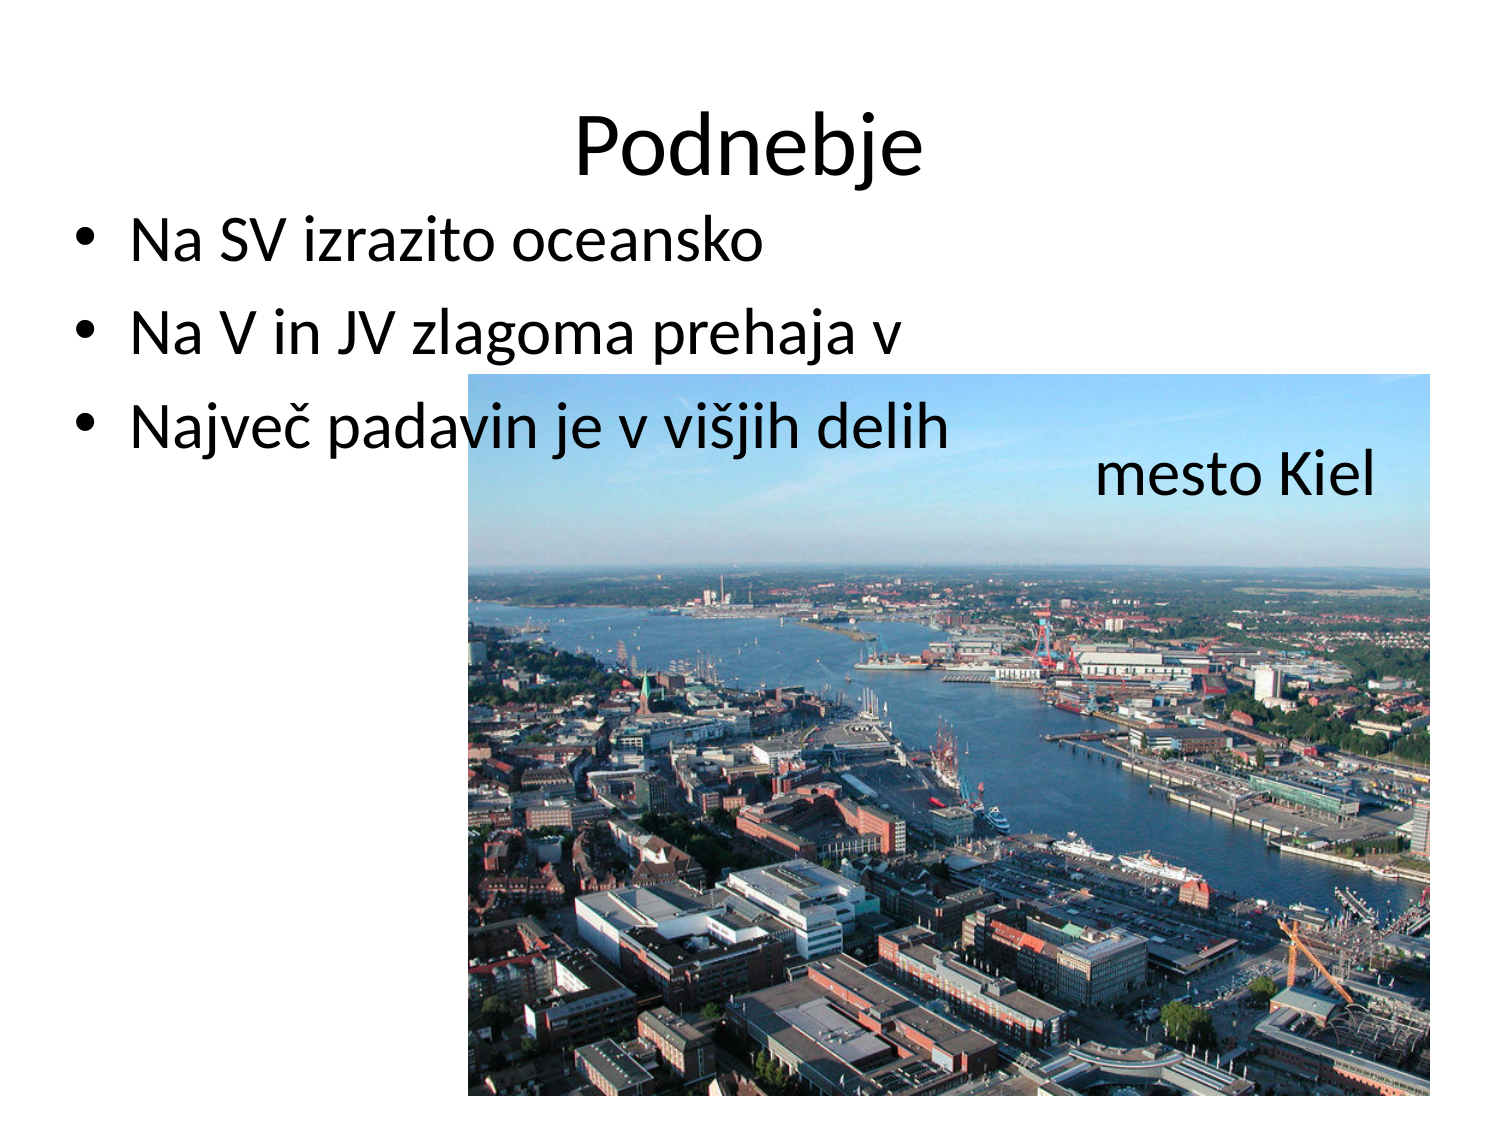

# Podnebje
Na SV izrazito oceansko
Na V in JV zlagoma prehaja v
Največ padavin je v višjih delih
mesto Kiel